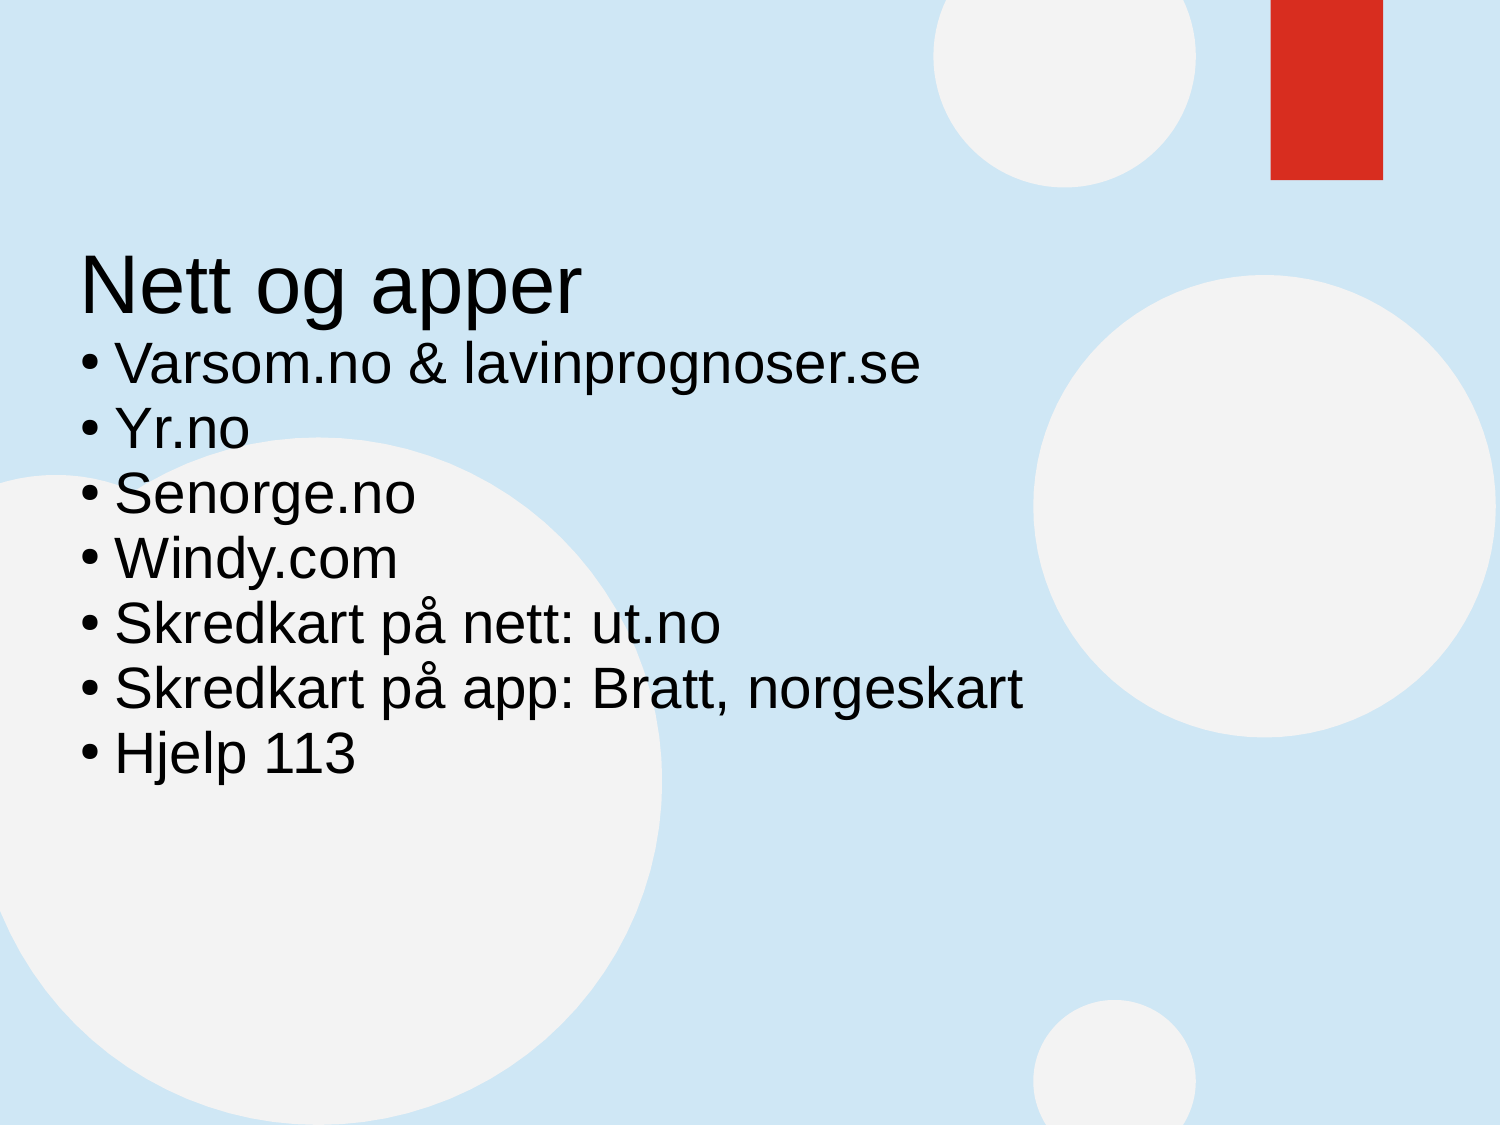

# Nett og apper
Varsom.no & lavinprognoser.se
Yr.no
Senorge.no
Windy.com
Skredkart på nett: ut.no
Skredkart på app: Bratt, norgeskart
Hjelp 113